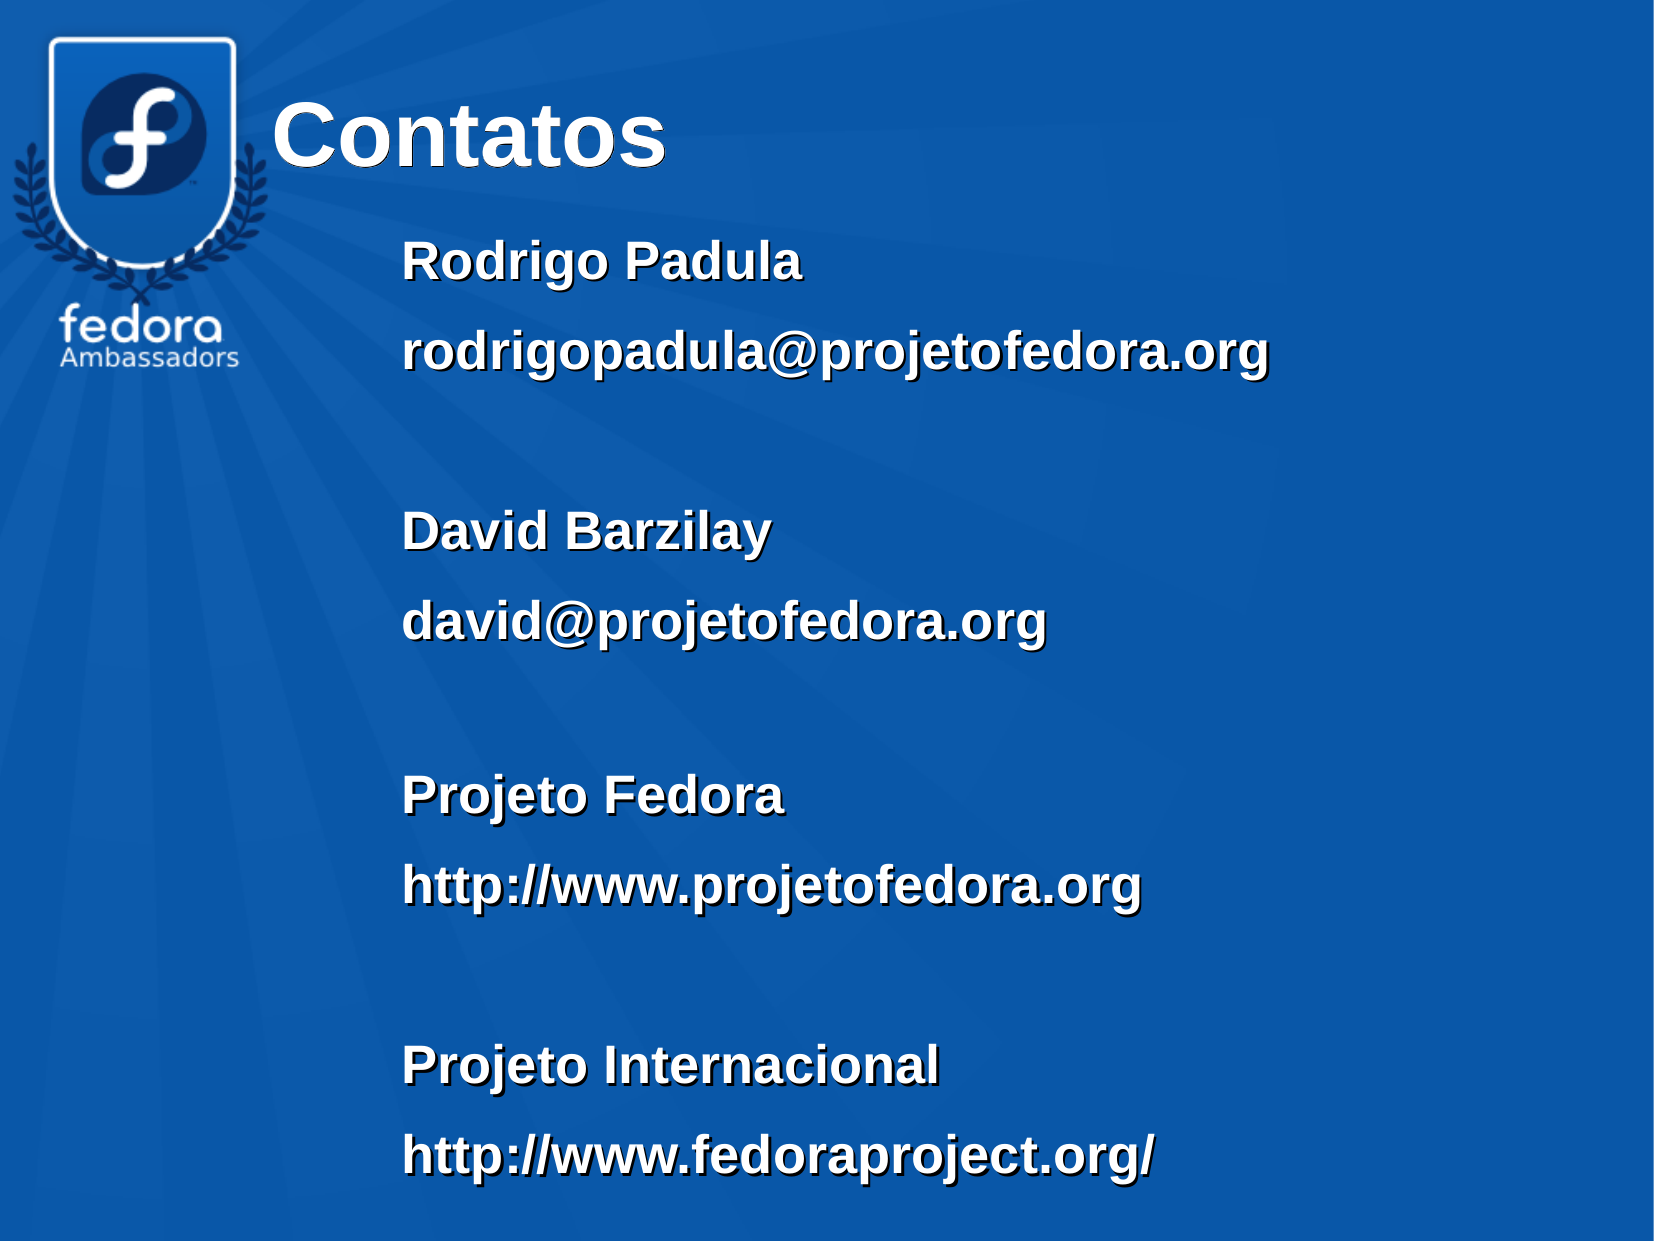

# Contatos
Rodrigo Padula
rodrigopadula@projetofedora.org
David Barzilay
david@projetofedora.org
Projeto Fedora
http://www.projetofedora.org
Projeto Internacional
http://www.fedoraproject.org/